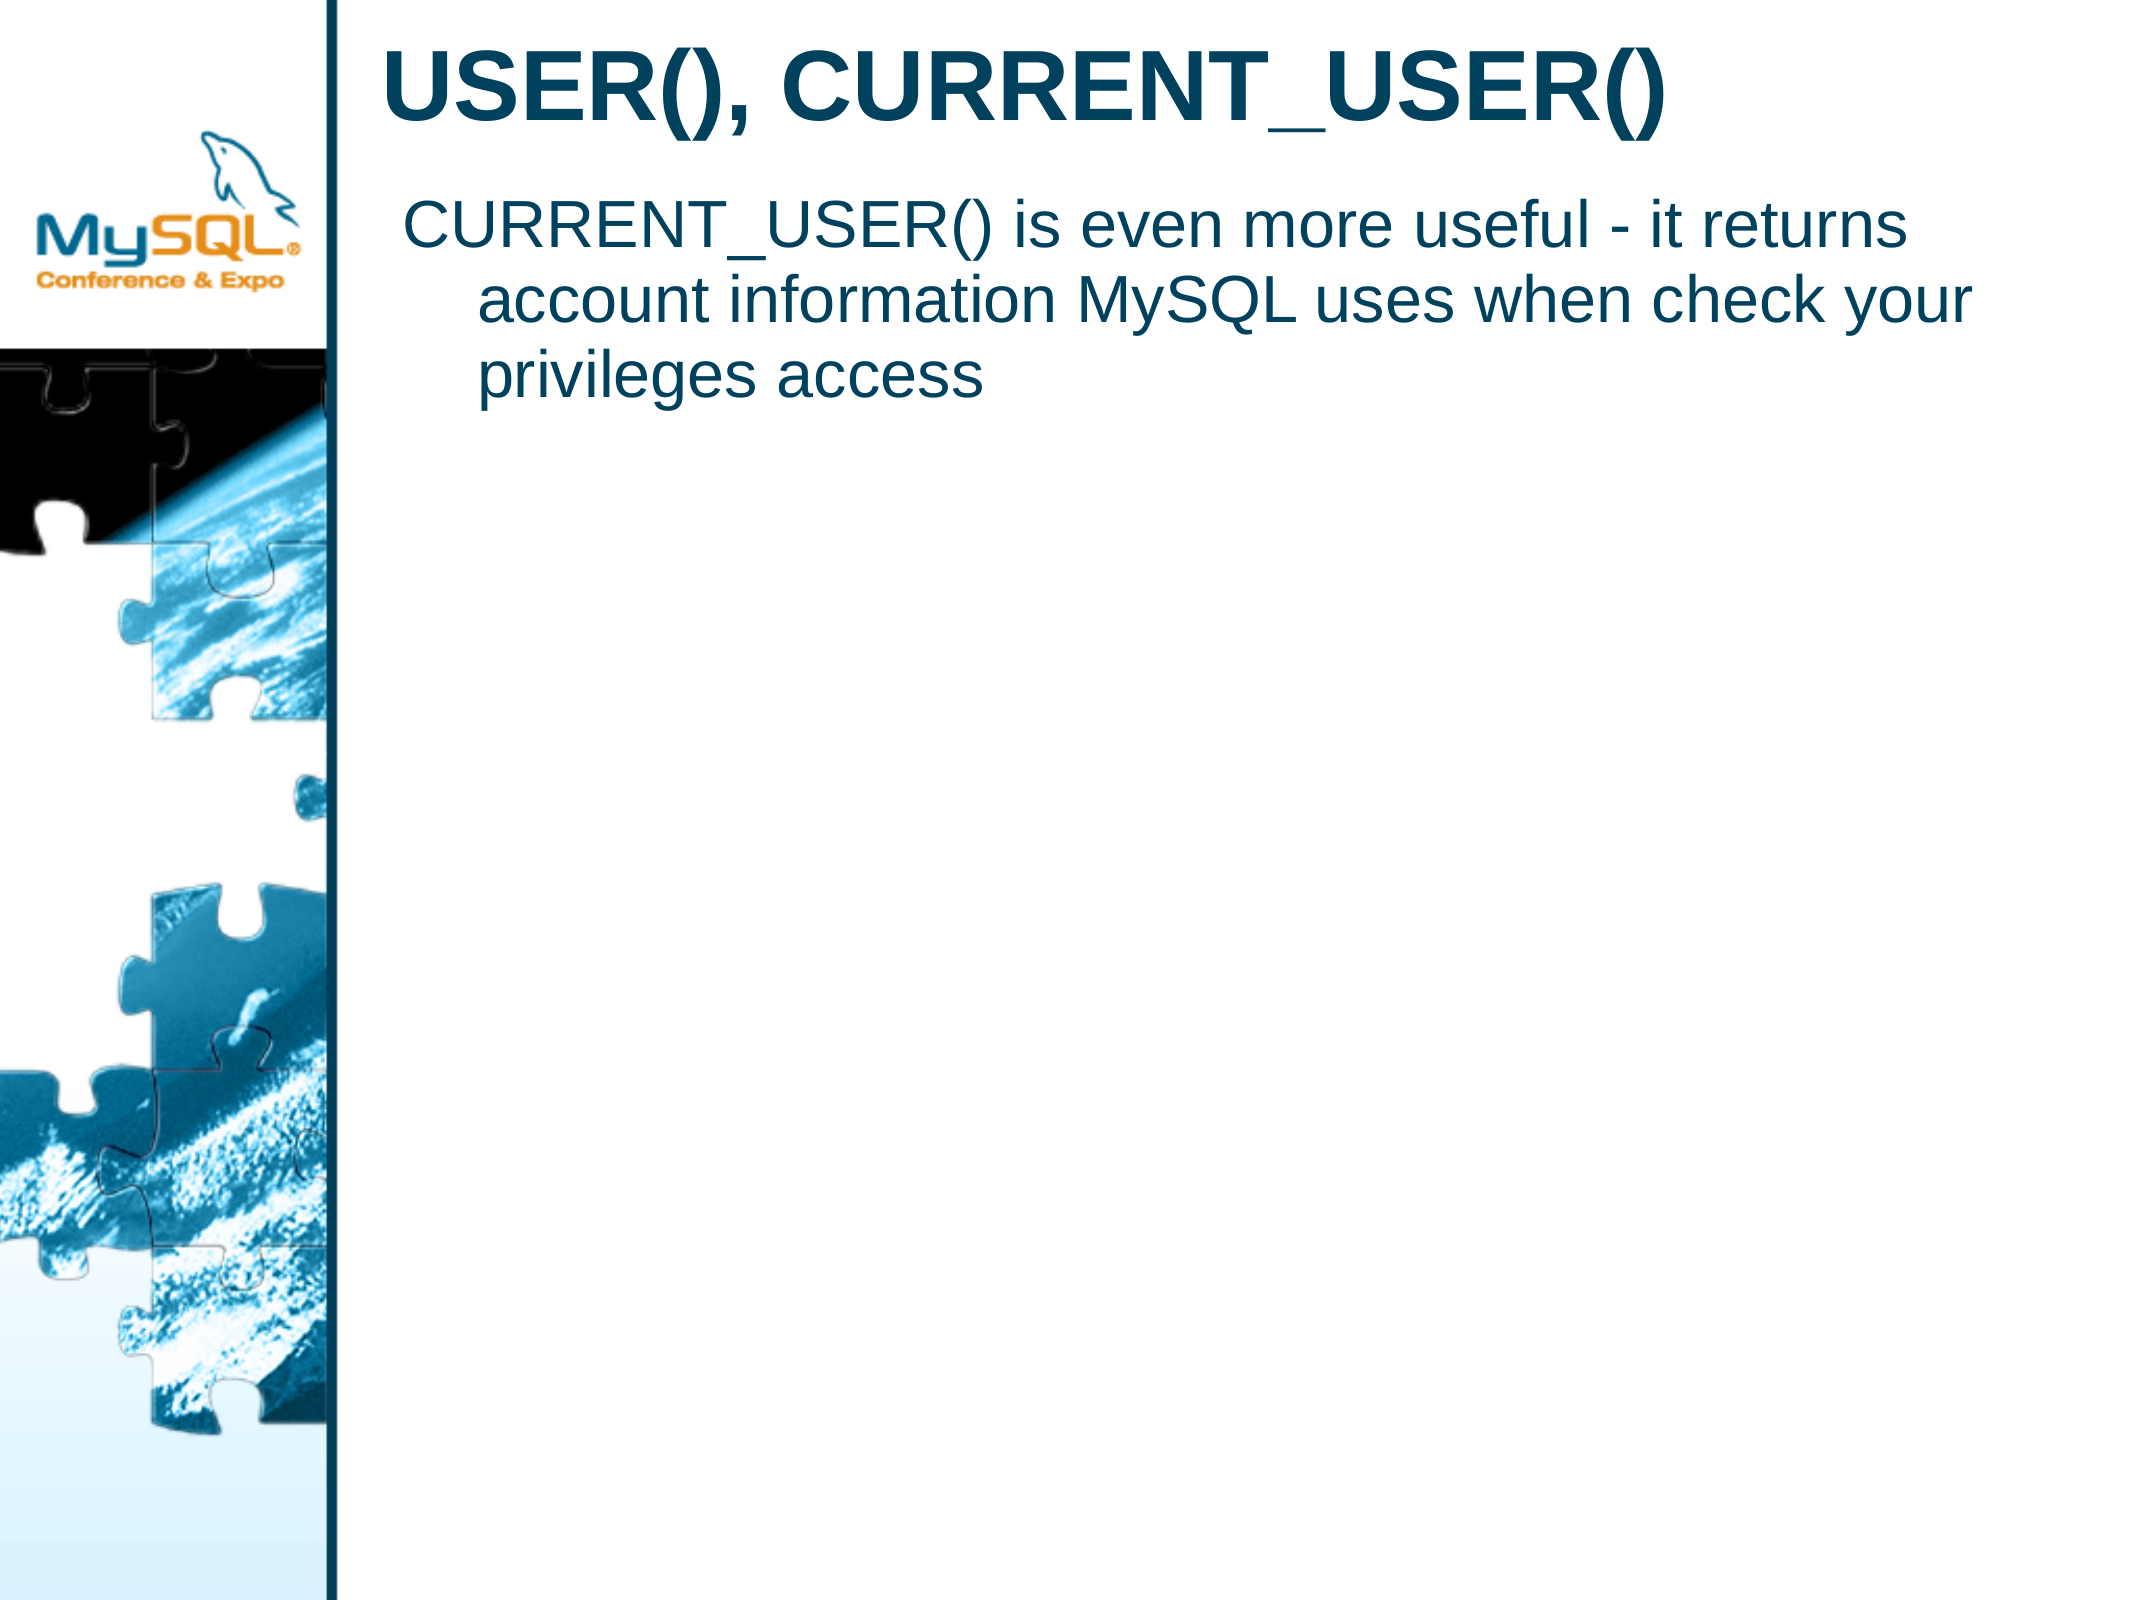

# USER(), CURRENT_USER()
CURRENT_USER() is even more useful - it returns account information MySQL uses when check your privileges access